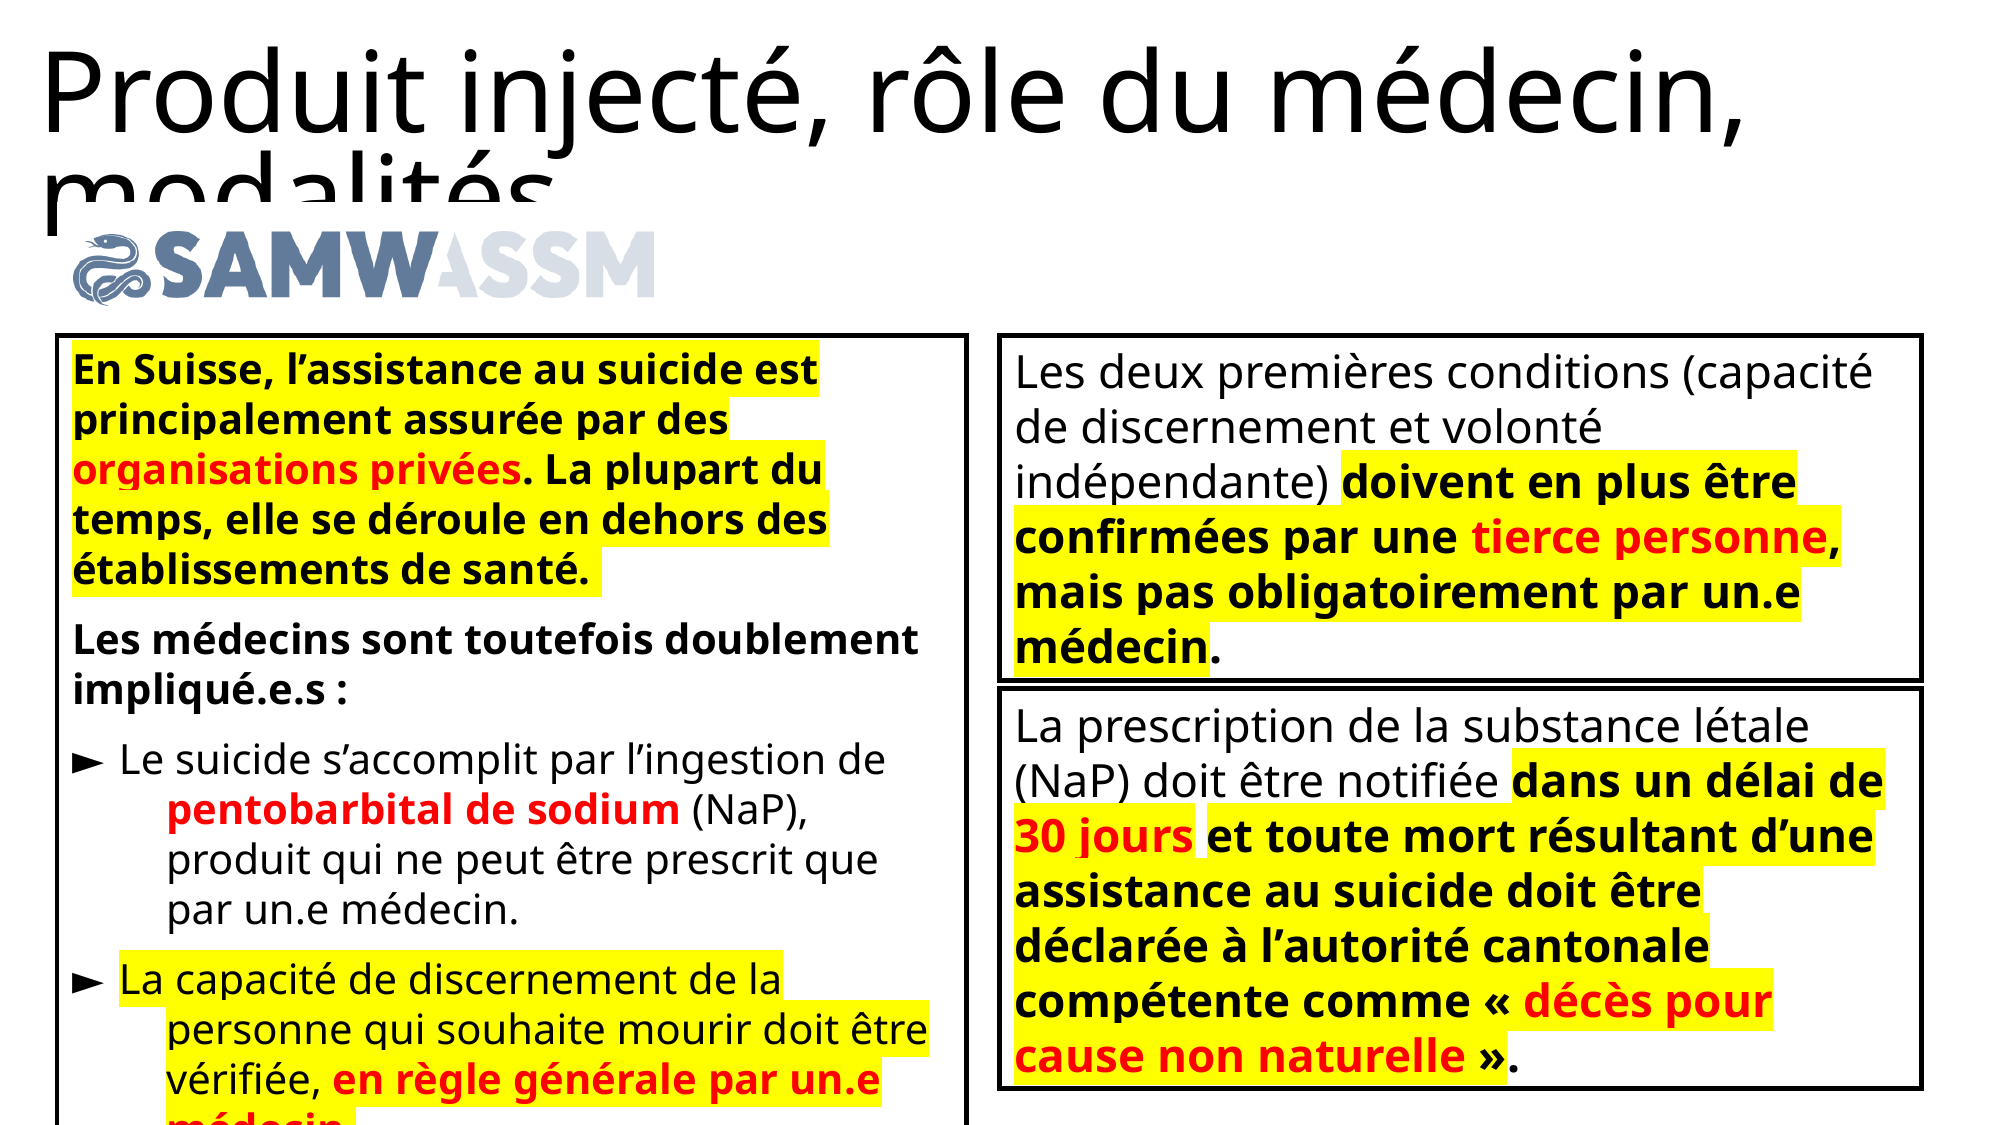

Produit injecté, rôle du médecin, modalités
En Suisse, l’assistance au suicide est principalement assurée par des organisations privées. La plupart du temps, elle se déroule en dehors des établissements de santé.
Les médecins sont toutefois doublement impliqué.e.s :
Le suicide s’accomplit par l’ingestion de pentobarbital de sodium (NaP), produit qui ne peut être prescrit que par un.e médecin.
La capacité de discernement de la personne qui souhaite mourir doit être vérifiée, en règle générale par un.e médecin.
Les deux premières conditions (capacité de discernement et volonté indépendante) doivent en plus être confirmées par une tierce personne, mais pas obligatoirement par un.e médecin.
La prescription de la substance létale (NaP) doit être notifiée dans un délai de 30 jours et toute mort résultant d’une assistance au suicide doit être déclarée à l’autorité cantonale compétente comme « décès pour cause non naturelle ».